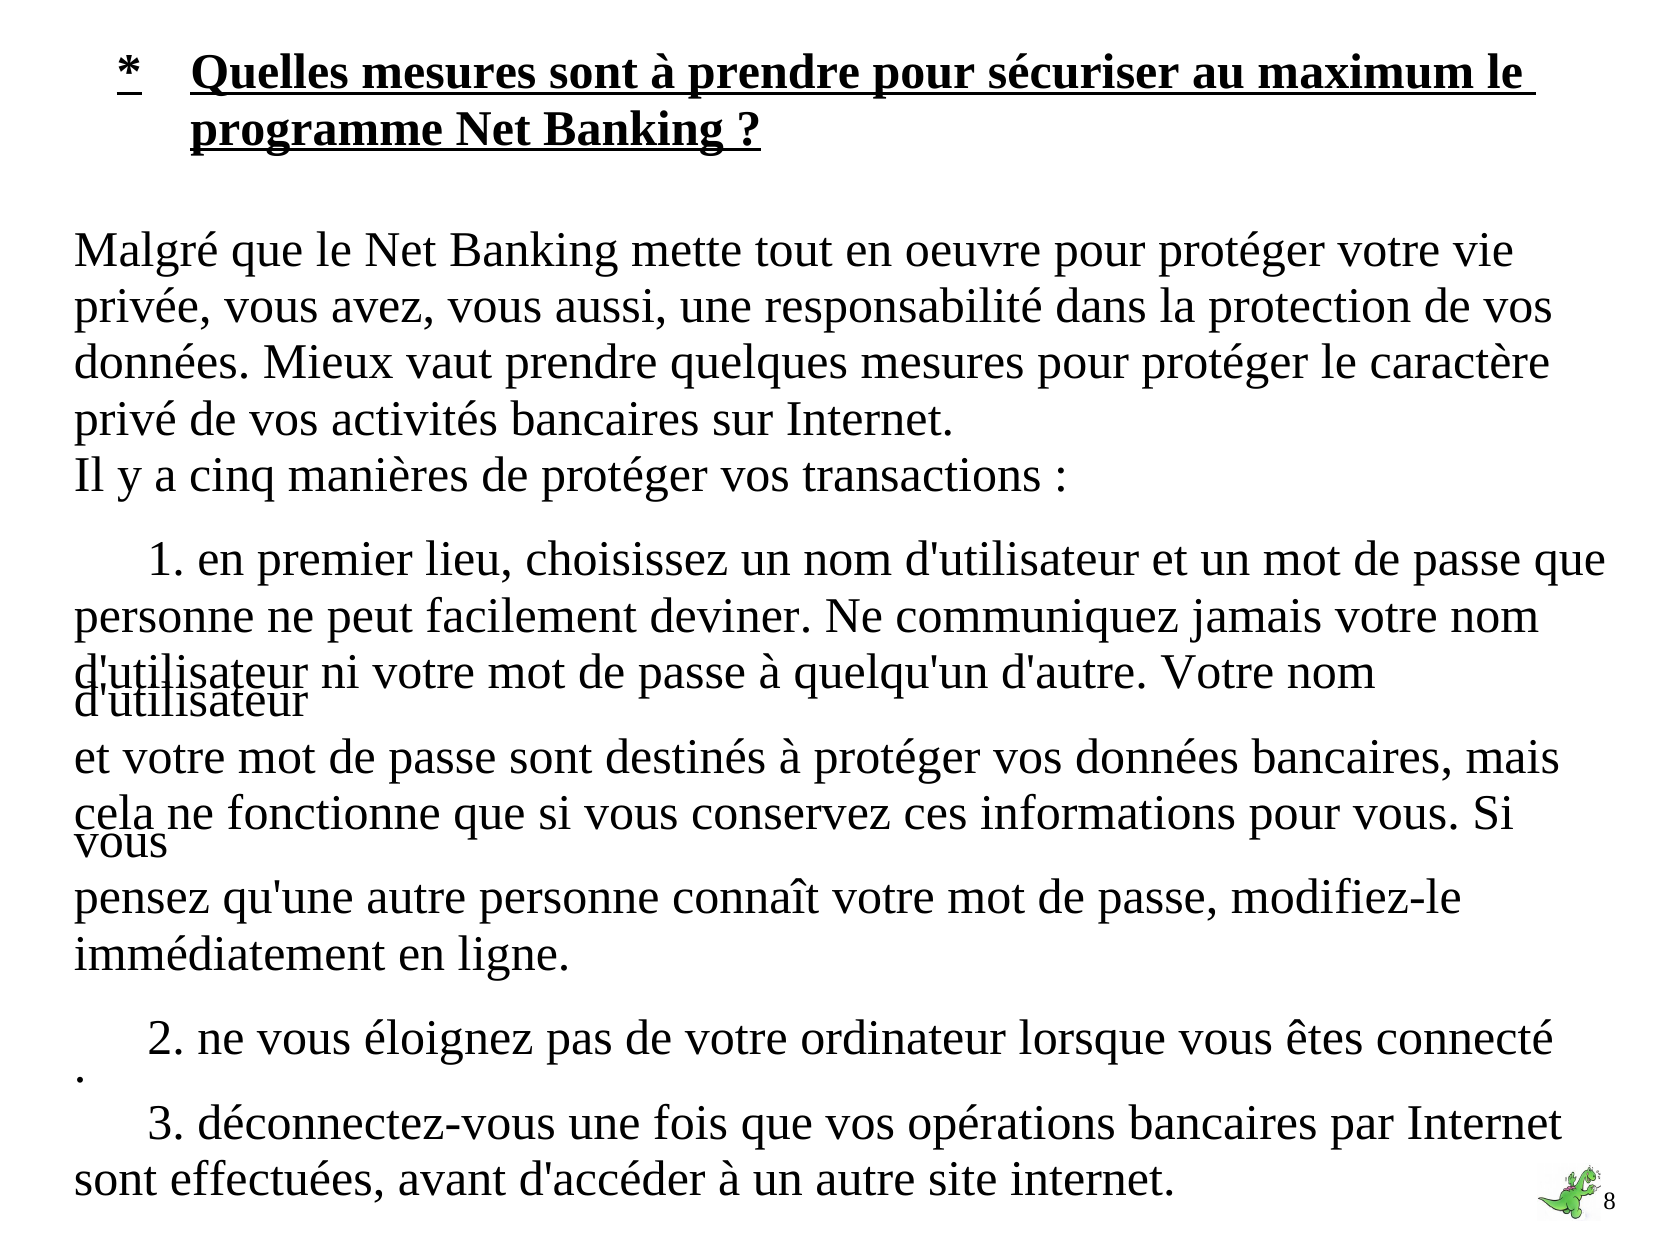

*	Quelles mesures sont à prendre pour sécuriser au maximum le
		programme Net Banking ?
Malgré que le Net Banking mette tout en oeuvre pour protéger votre vie
privée, vous avez, vous aussi, une responsabilité dans la protection de vos
données. Mieux vaut prendre quelques mesures pour protéger le caractère
privé de vos activités bancaires sur Internet.
Il y a cinq manières de protéger vos transactions :
	1. en premier lieu, choisissez un nom d'utilisateur et un mot de passe que
personne ne peut facilement deviner. Ne communiquez jamais votre nom
d'utilisateur ni votre mot de passe à quelqu'un d'autre. Votre nom d'utilisateur
et votre mot de passe sont destinés à protéger vos données bancaires, mais
cela ne fonctionne que si vous conservez ces informations pour vous. Si vous
pensez qu'une autre personne connaît votre mot de passe, modifiez-le
immédiatement en ligne.
	2. ne vous éloignez pas de votre ordinateur lorsque vous êtes connecté
.
	3. déconnectez-vous une fois que vos opérations bancaires par Internet
sont effectuées, avant d'accéder à un autre site internet.
8